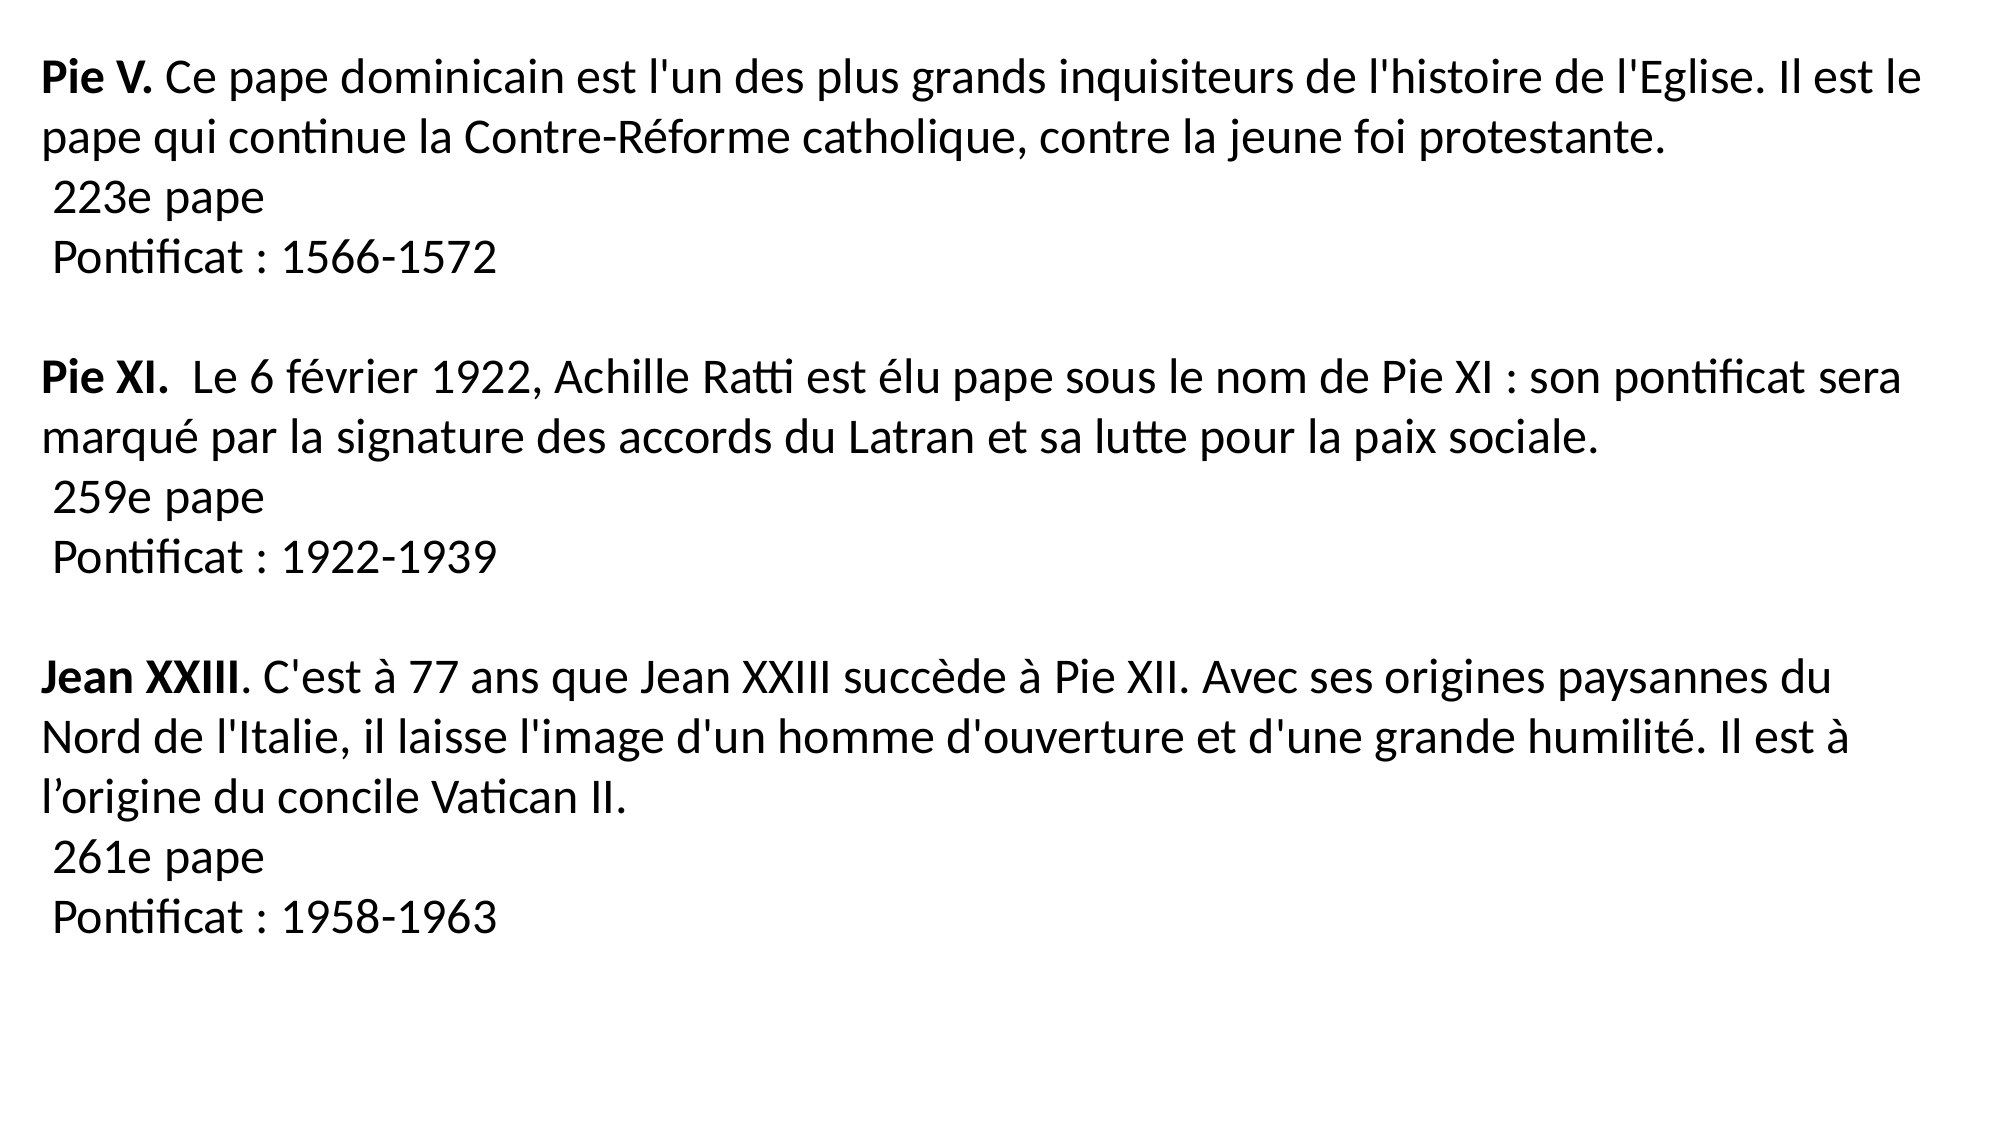

Pie V. Ce pape dominicain est l'un des plus grands inquisiteurs de l'histoire de l'Eglise. Il est le pape qui continue la Contre-Réforme catholique, contre la jeune foi protestante.
 223e pape
 Pontificat : 1566-1572
Pie XI. Le 6 février 1922, Achille Ratti est élu pape sous le nom de Pie XI : son pontificat sera marqué par la signature des accords du Latran et sa lutte pour la paix sociale.
 259e pape
 Pontificat : 1922-1939
Jean XXIII. C'est à 77 ans que Jean XXIII succède à Pie XII. Avec ses origines paysannes du Nord de l'Italie, il laisse l'image d'un homme d'ouverture et d'une grande humilité. Il est à l’origine du concile Vatican II.
 261e pape
 Pontificat : 1958-1963